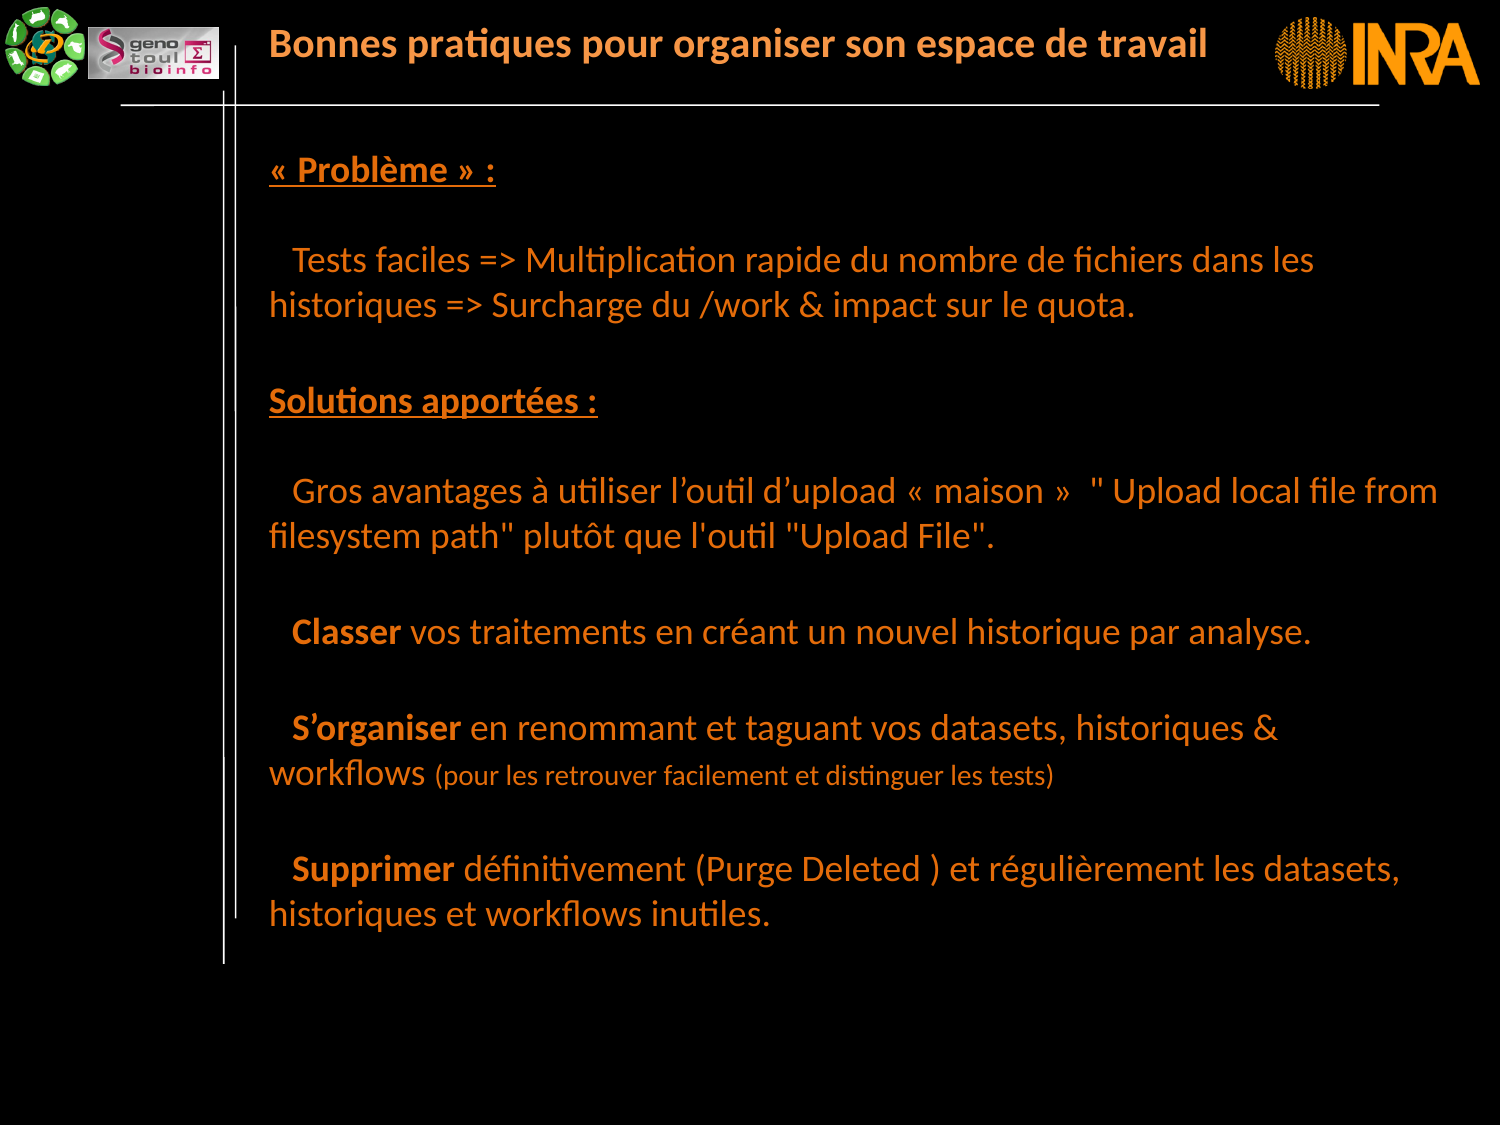

Bonnes pratiques pour organiser son espace de travail
« Problème » :
Tests faciles => Multiplication rapide du nombre de fichiers dans les historiques => Surcharge du /work & impact sur le quota.
Solutions apportées :
Gros avantages à utiliser l’outil d’upload « maison » " Upload local file from filesystem path" plutôt que l'outil "Upload File".
Classer vos traitements en créant un nouvel historique par analyse.
S’organiser en renommant et taguant vos datasets, historiques & workflows (pour les retrouver facilement et distinguer les tests)
Supprimer définitivement (Purge Deleted ) et régulièrement les datasets, historiques et workflows inutiles.